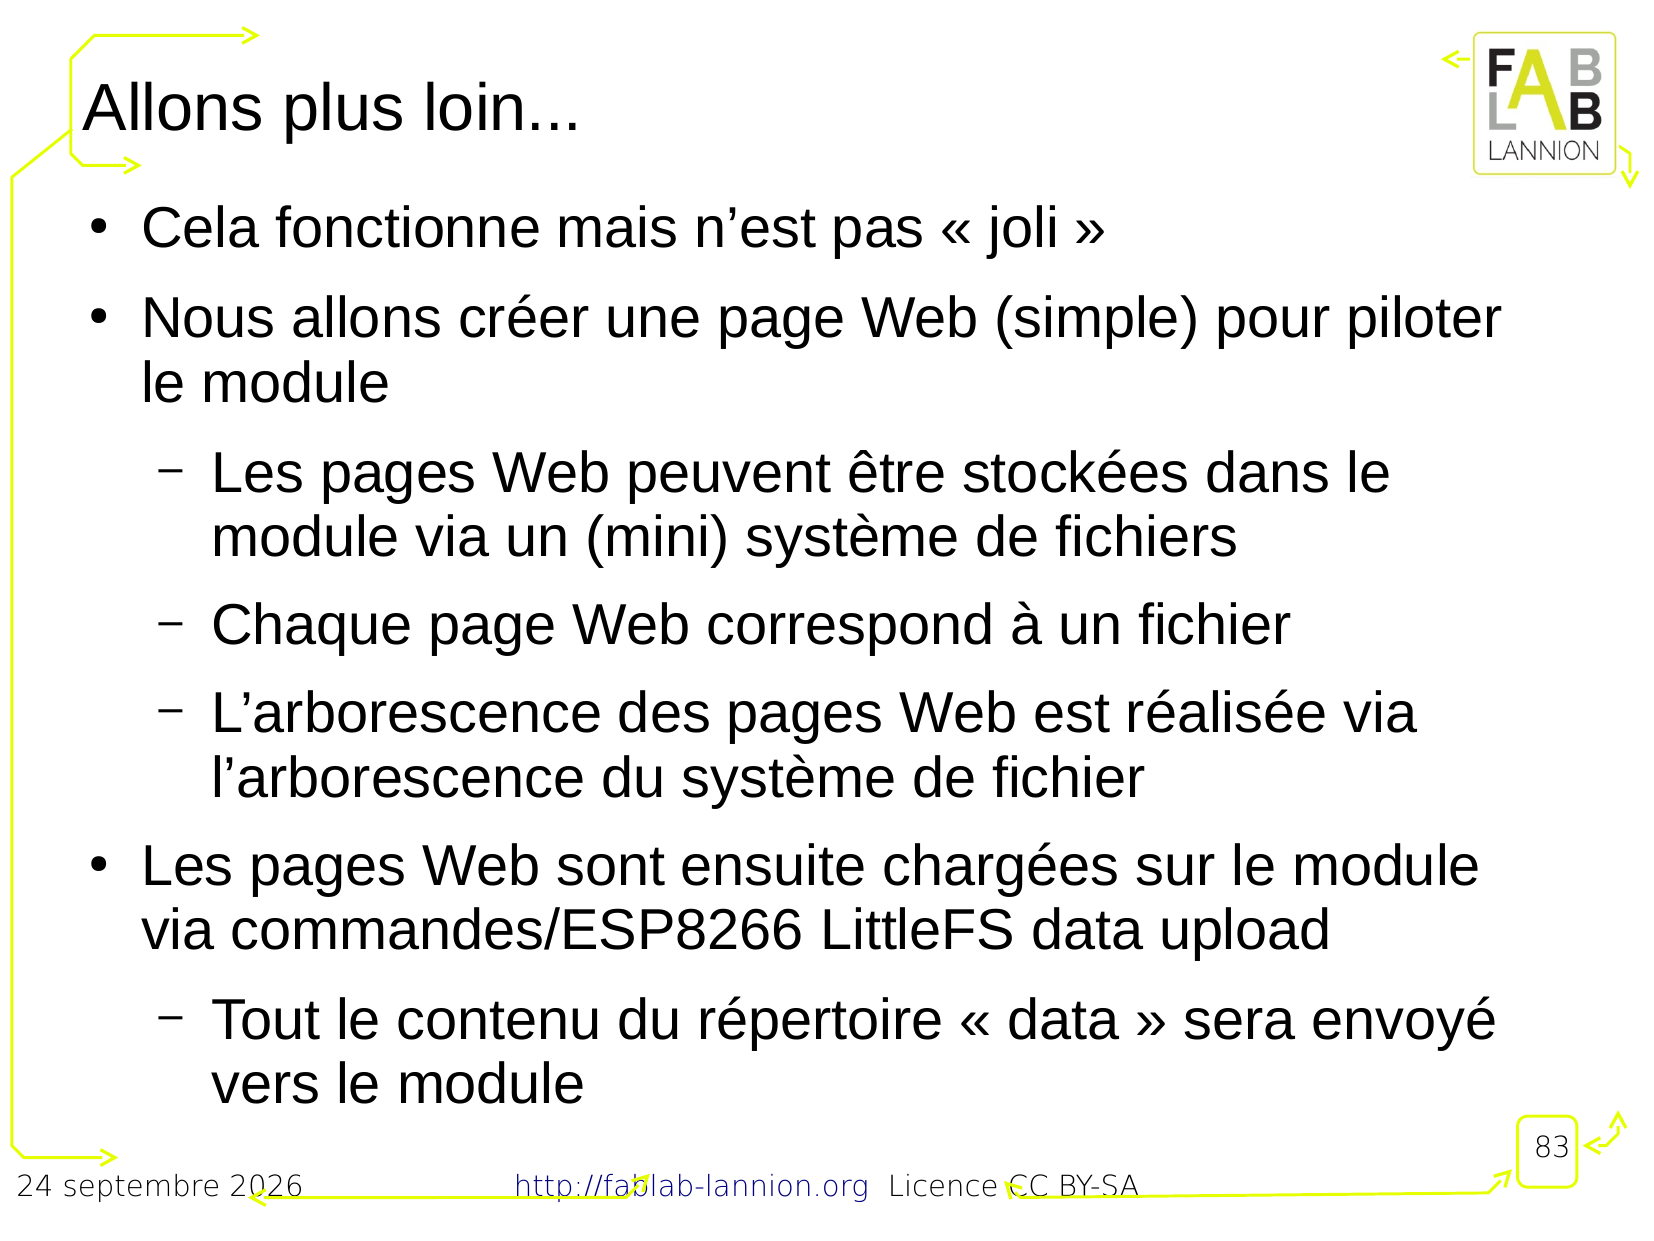

# Allons plus loin...
Cela fonctionne mais n’est pas « joli »
Nous allons créer une page Web (simple) pour piloter le module
Les pages Web peuvent être stockées dans le module via un (mini) système de fichiers
Chaque page Web correspond à un fichier
L’arborescence des pages Web est réalisée via l’arborescence du système de fichier
Les pages Web sont ensuite chargées sur le module via commandes/ESP8266 LittleFS data upload
Tout le contenu du répertoire « data » sera envoyé vers le module
83